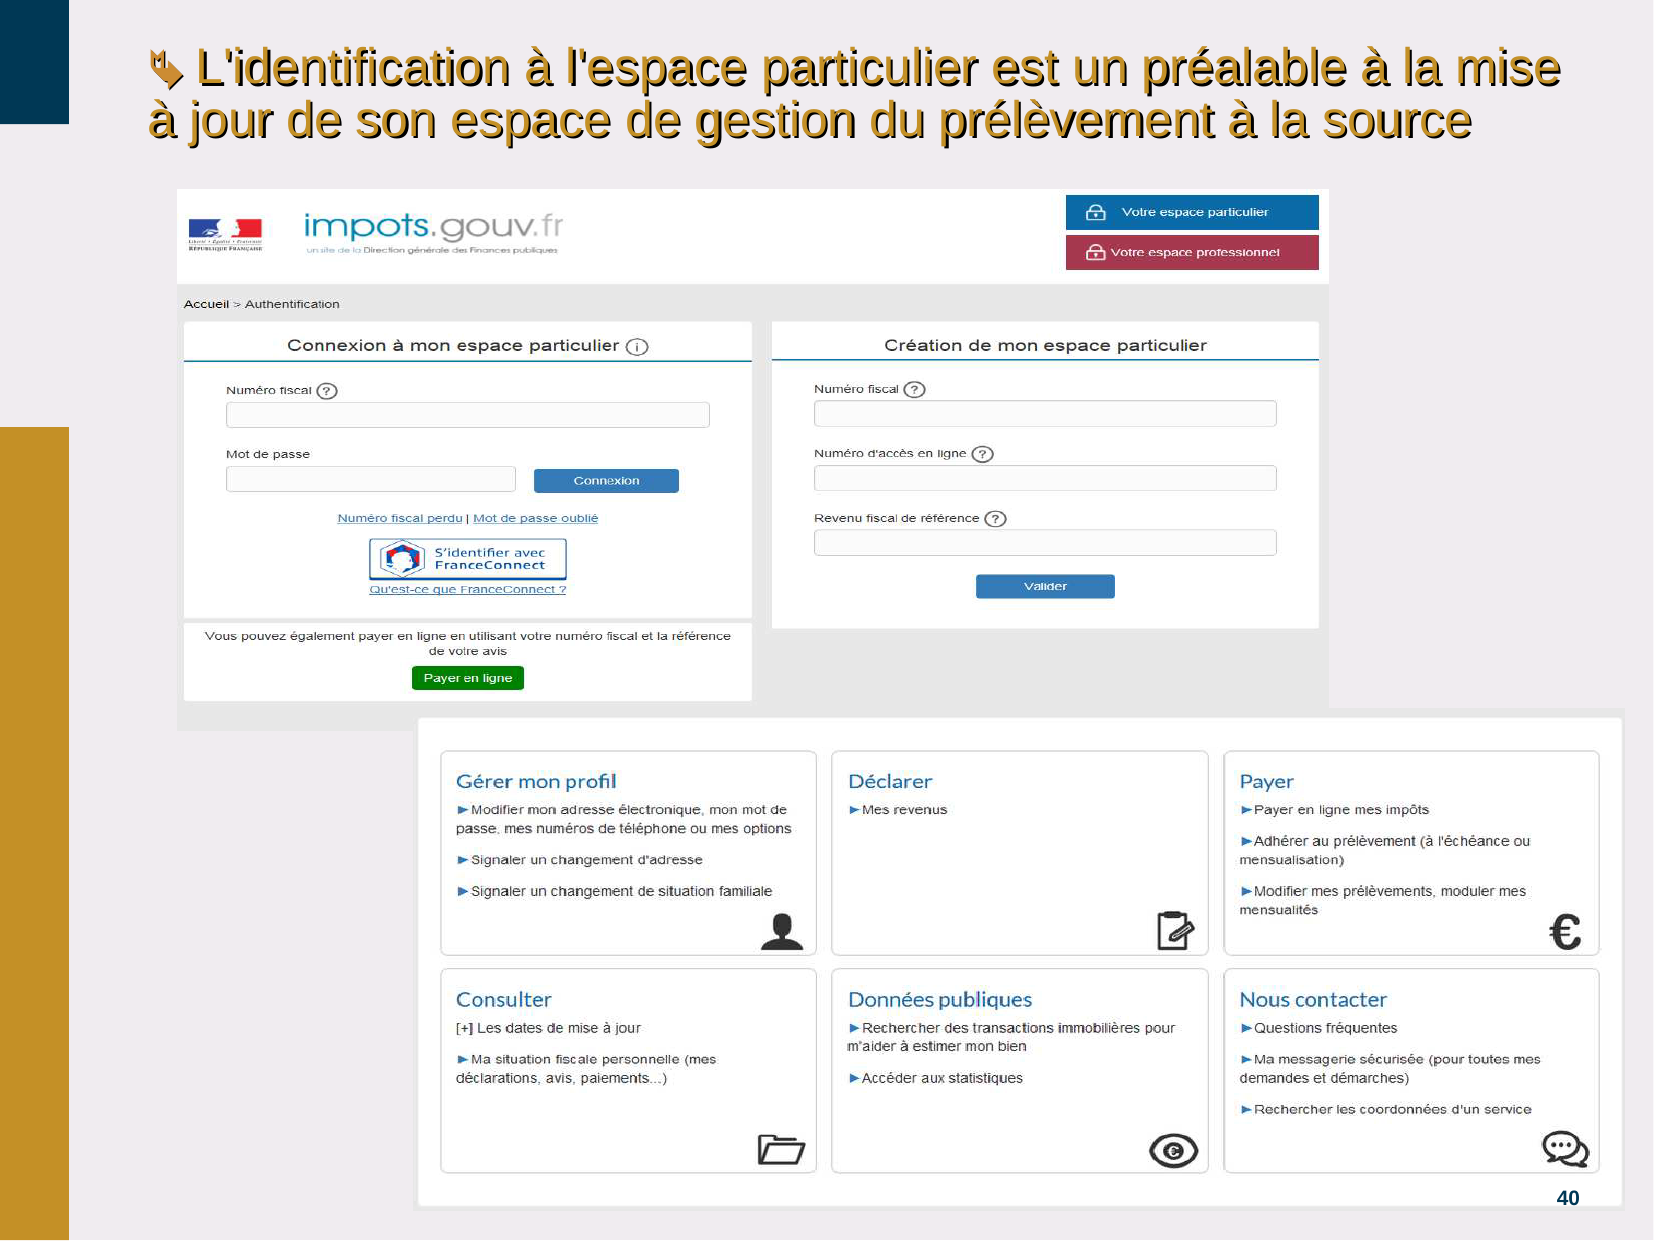

#  L'identification à l'espace particulier est un préalable à la mise à jour de son espace de gestion du prélèvement à la source